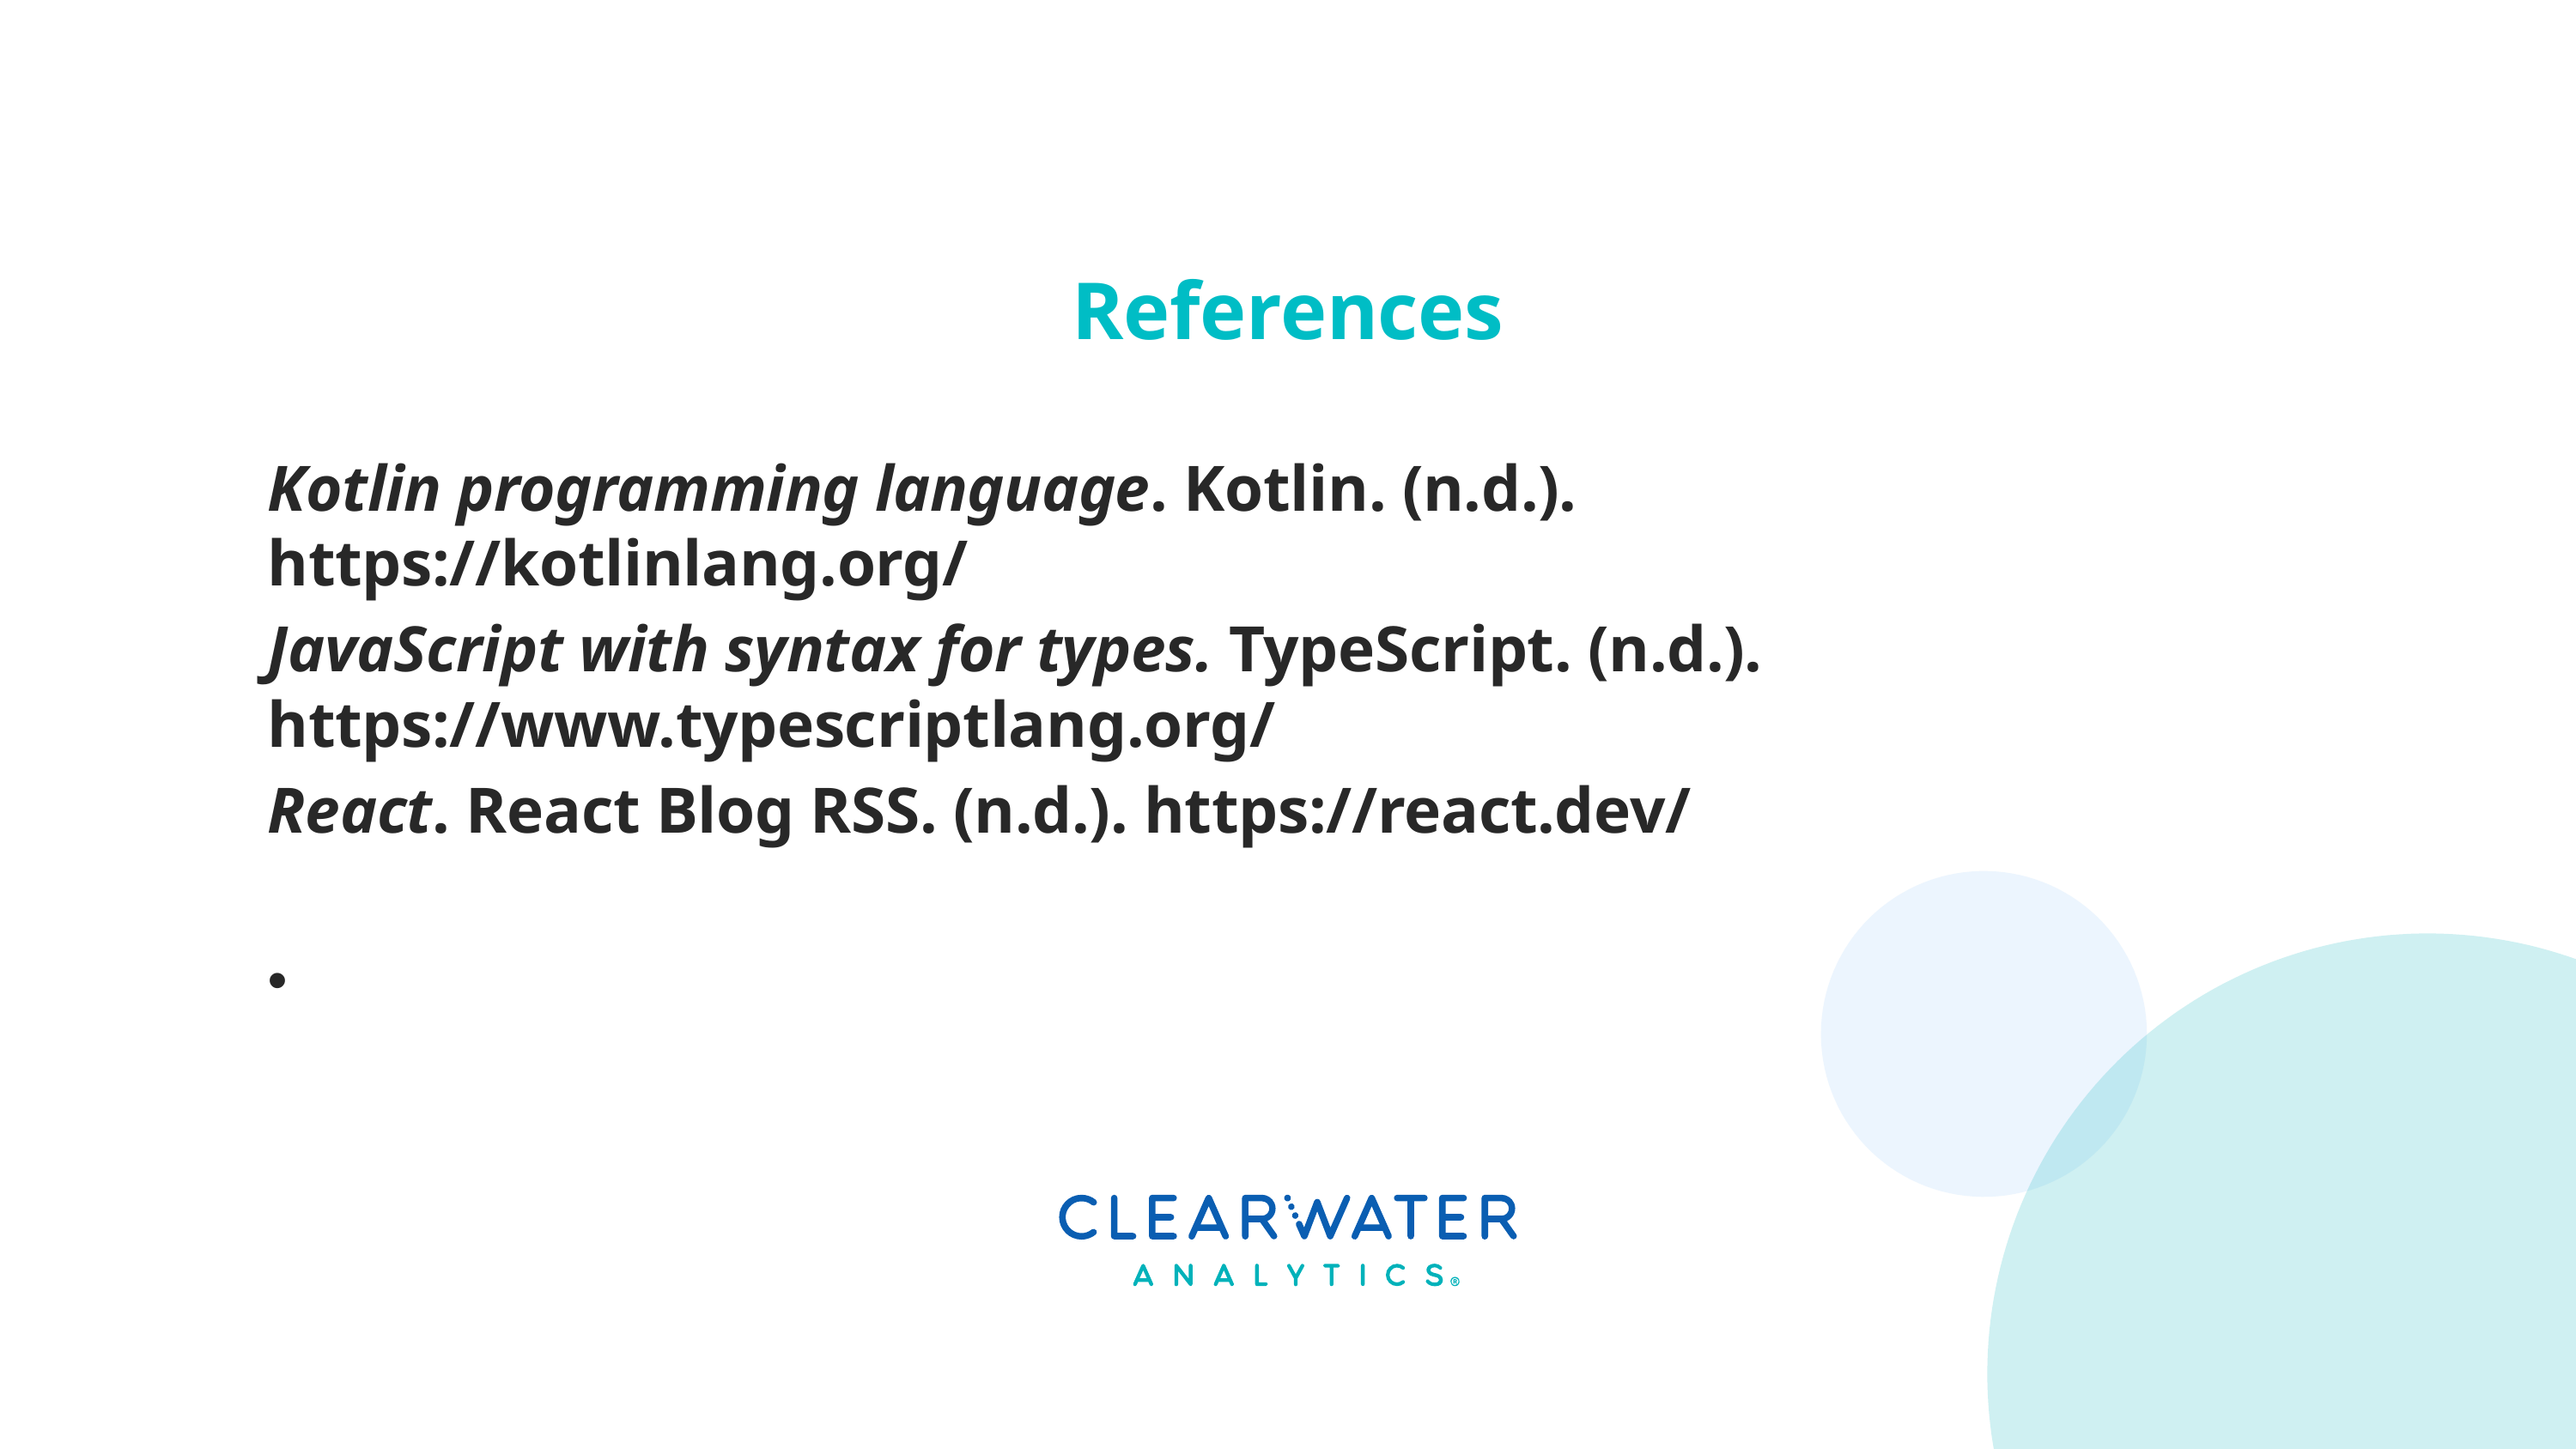

# References
Kotlin programming language. Kotlin. (n.d.). https://kotlinlang.org/
JavaScript with syntax for types. TypeScript. (n.d.). https://www.typescriptlang.org/
React. React Blog RSS. (n.d.). https://react.dev/